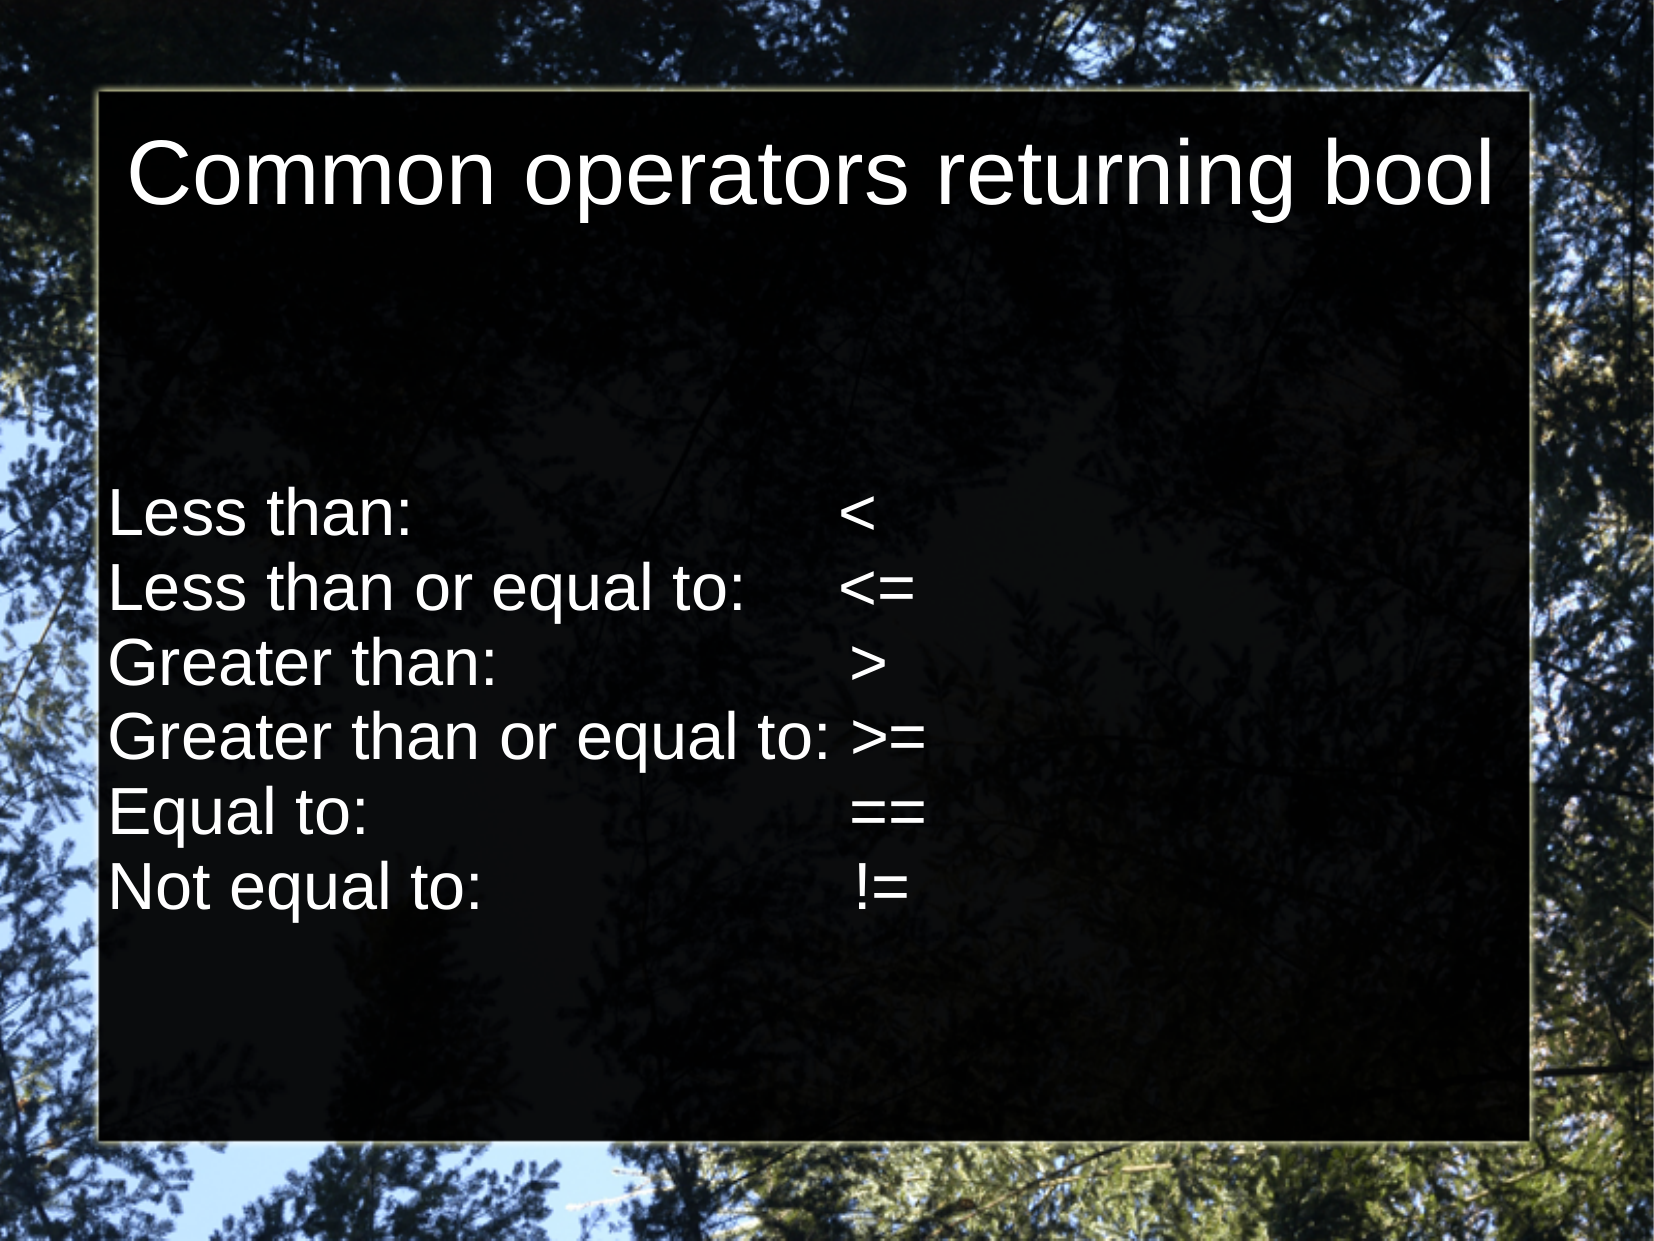

# Common operators returning bool
 Less than: <
 Less than or equal to: <=
 Greater than: >
 Greater than or equal to: >=
 Equal to: ==
 Not equal to: !=